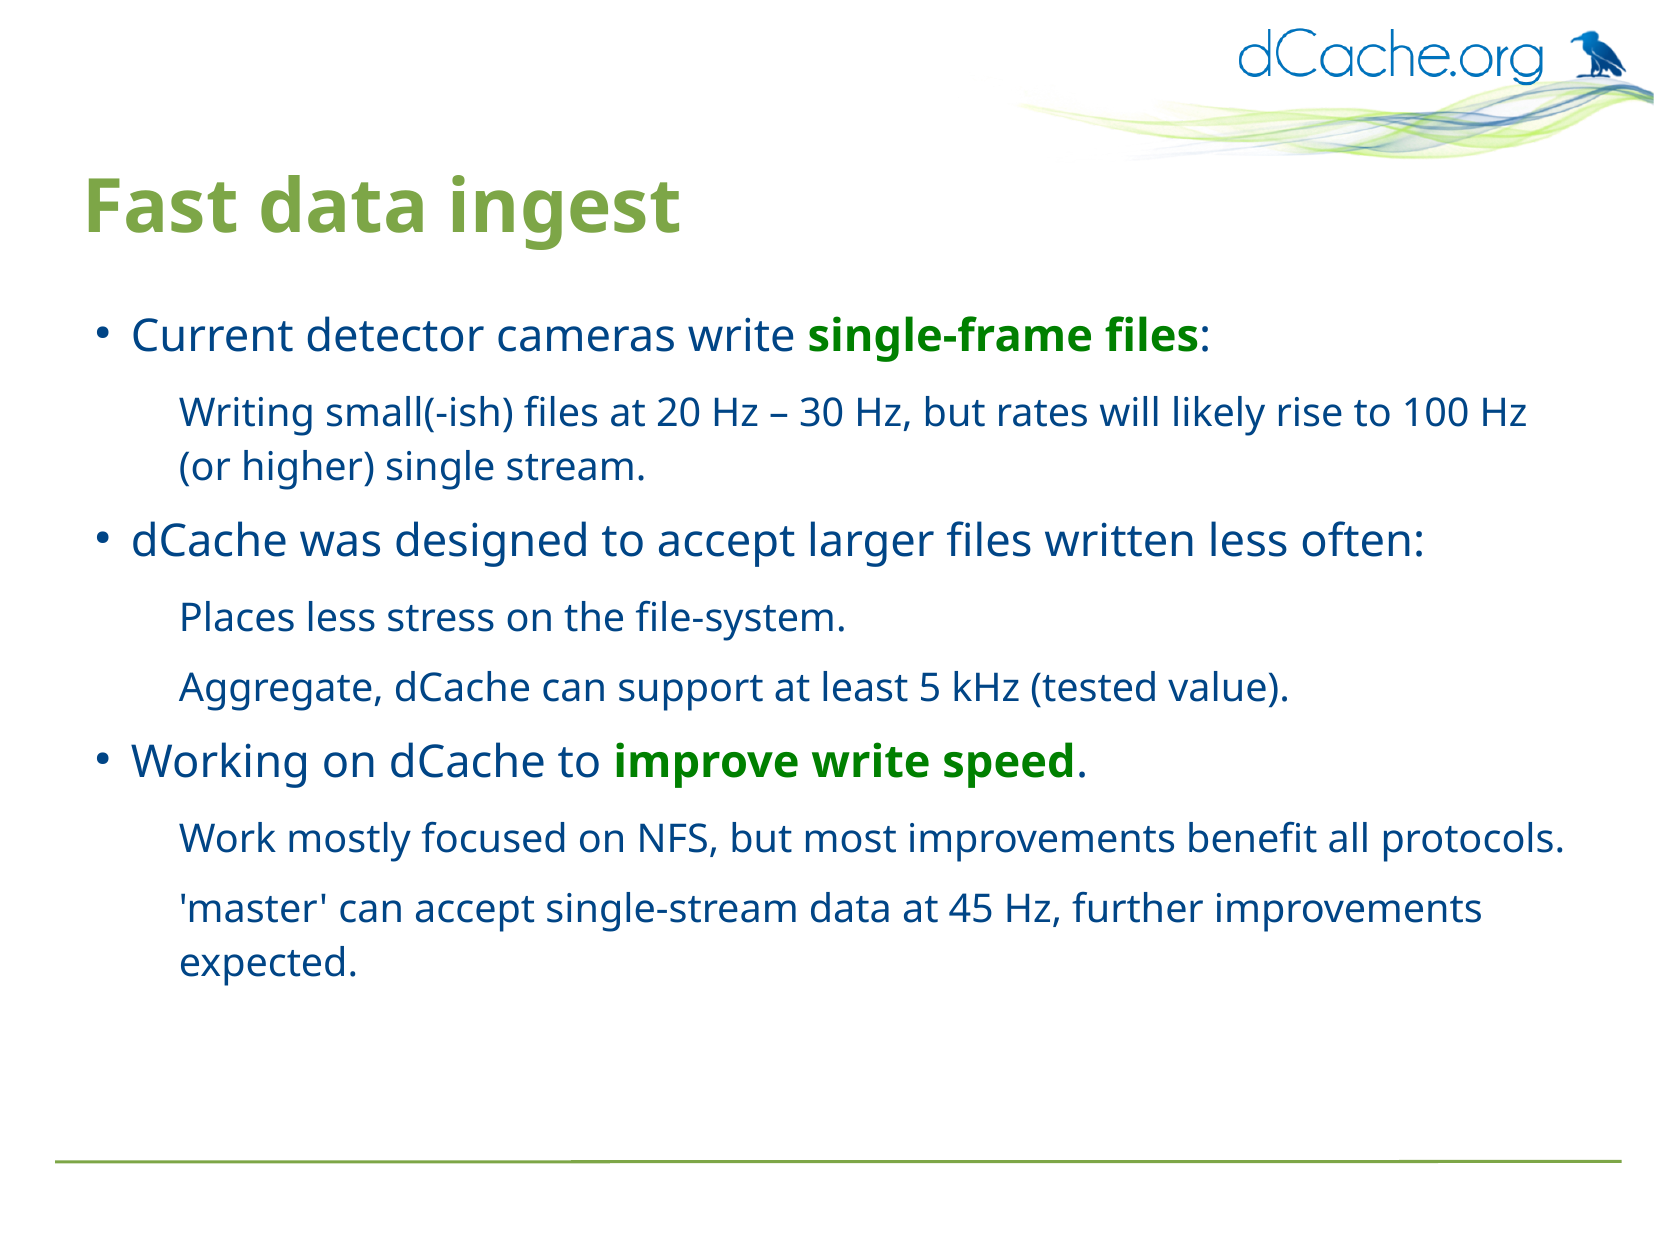

# Fast data ingest
Current detector cameras write single-frame files:
Writing small(-ish) files at 20 Hz – 30 Hz, but rates will likely rise to 100 Hz (or higher) single stream.
dCache was designed to accept larger files written less often:
Places less stress on the file-system.
Aggregate, dCache can support at least 5 kHz (tested value).
Working on dCache to improve write speed.
Work mostly focused on NFS, but most improvements benefit all protocols.
'master' can accept single-stream data at 45 Hz, further improvements expected.